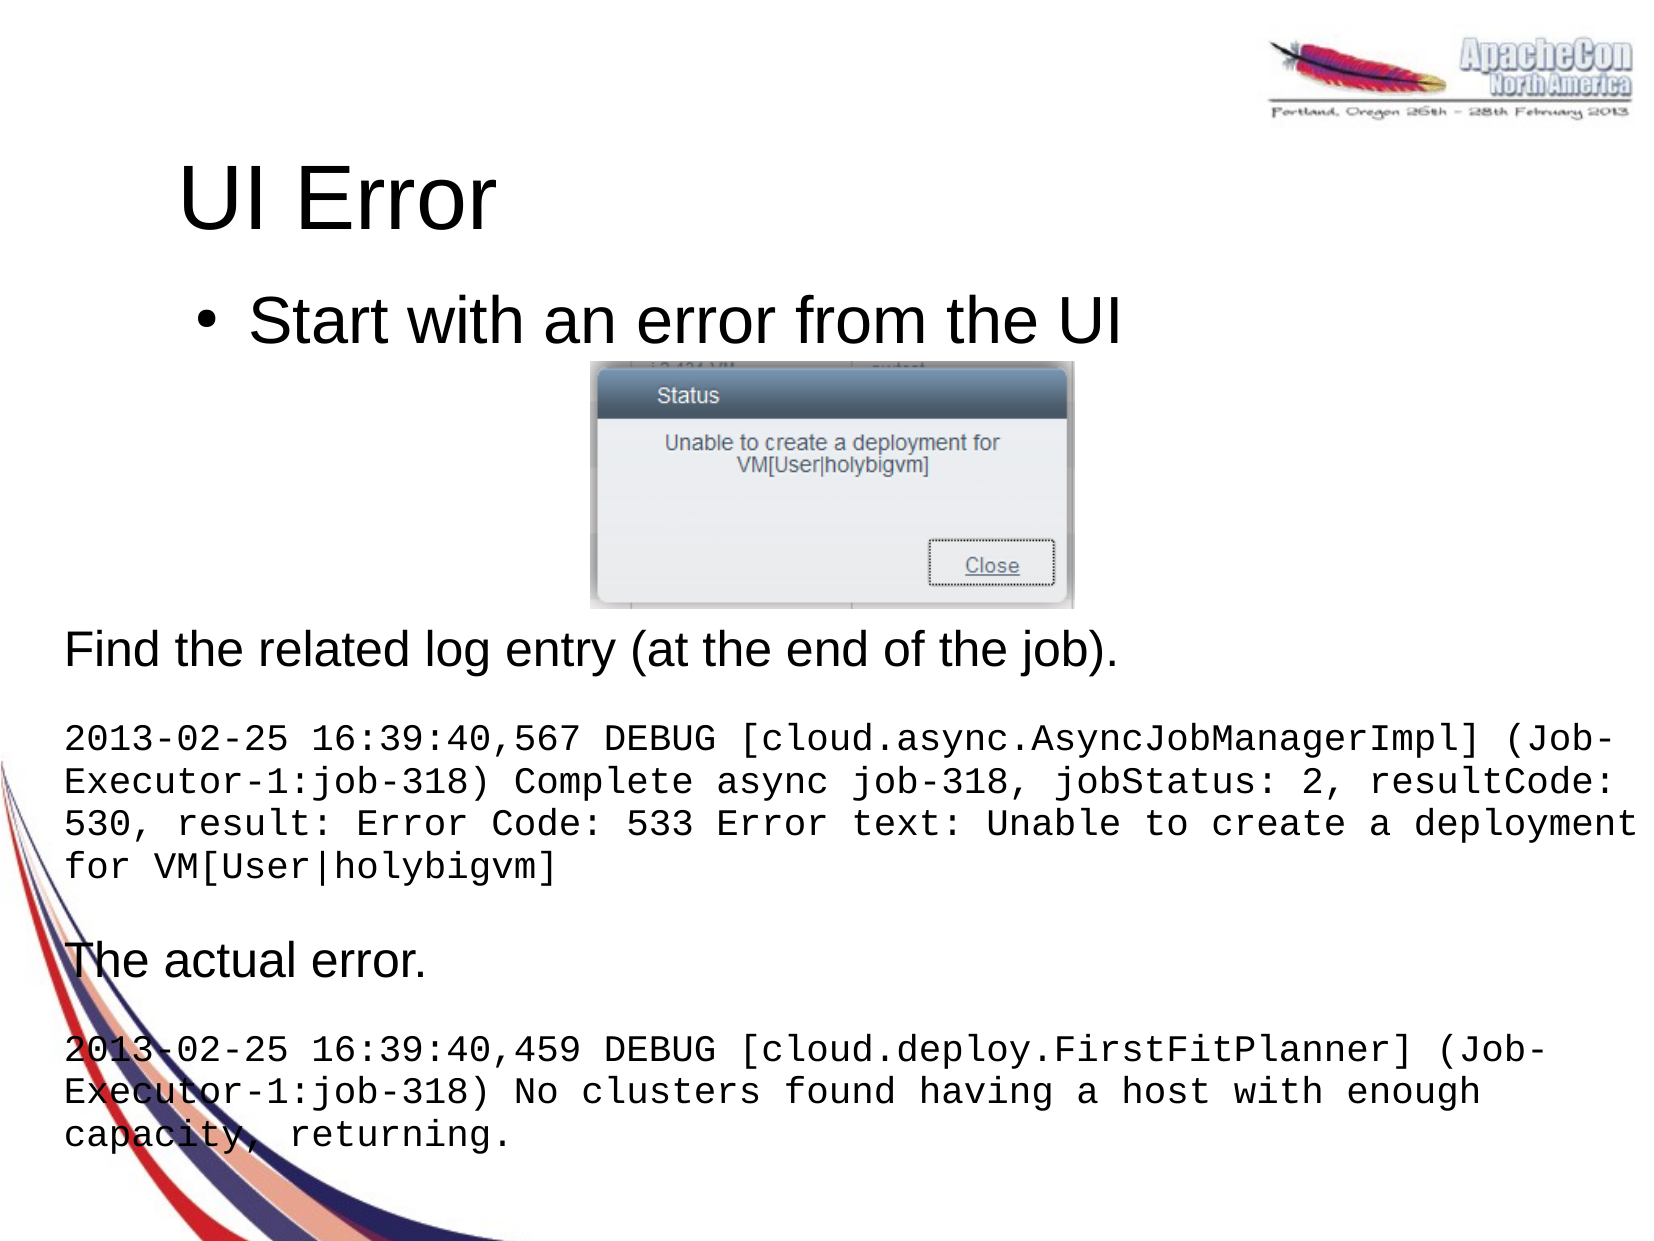

# UI Error
Start with an error from the UI
Find the related log entry (at the end of the job).
2013-02-25 16:39:40,567 DEBUG [cloud.async.AsyncJobManagerImpl] (Job-Executor-1:job-318) Complete async job-318, jobStatus: 2, resultCode: 530, result: Error Code: 533 Error text: Unable to create a deployment for VM[User|holybigvm]
The actual error.
2013-02-25 16:39:40,459 DEBUG [cloud.deploy.FirstFitPlanner] (Job-Executor-1:job-318) No clusters found having a host with enough capacity, returning.